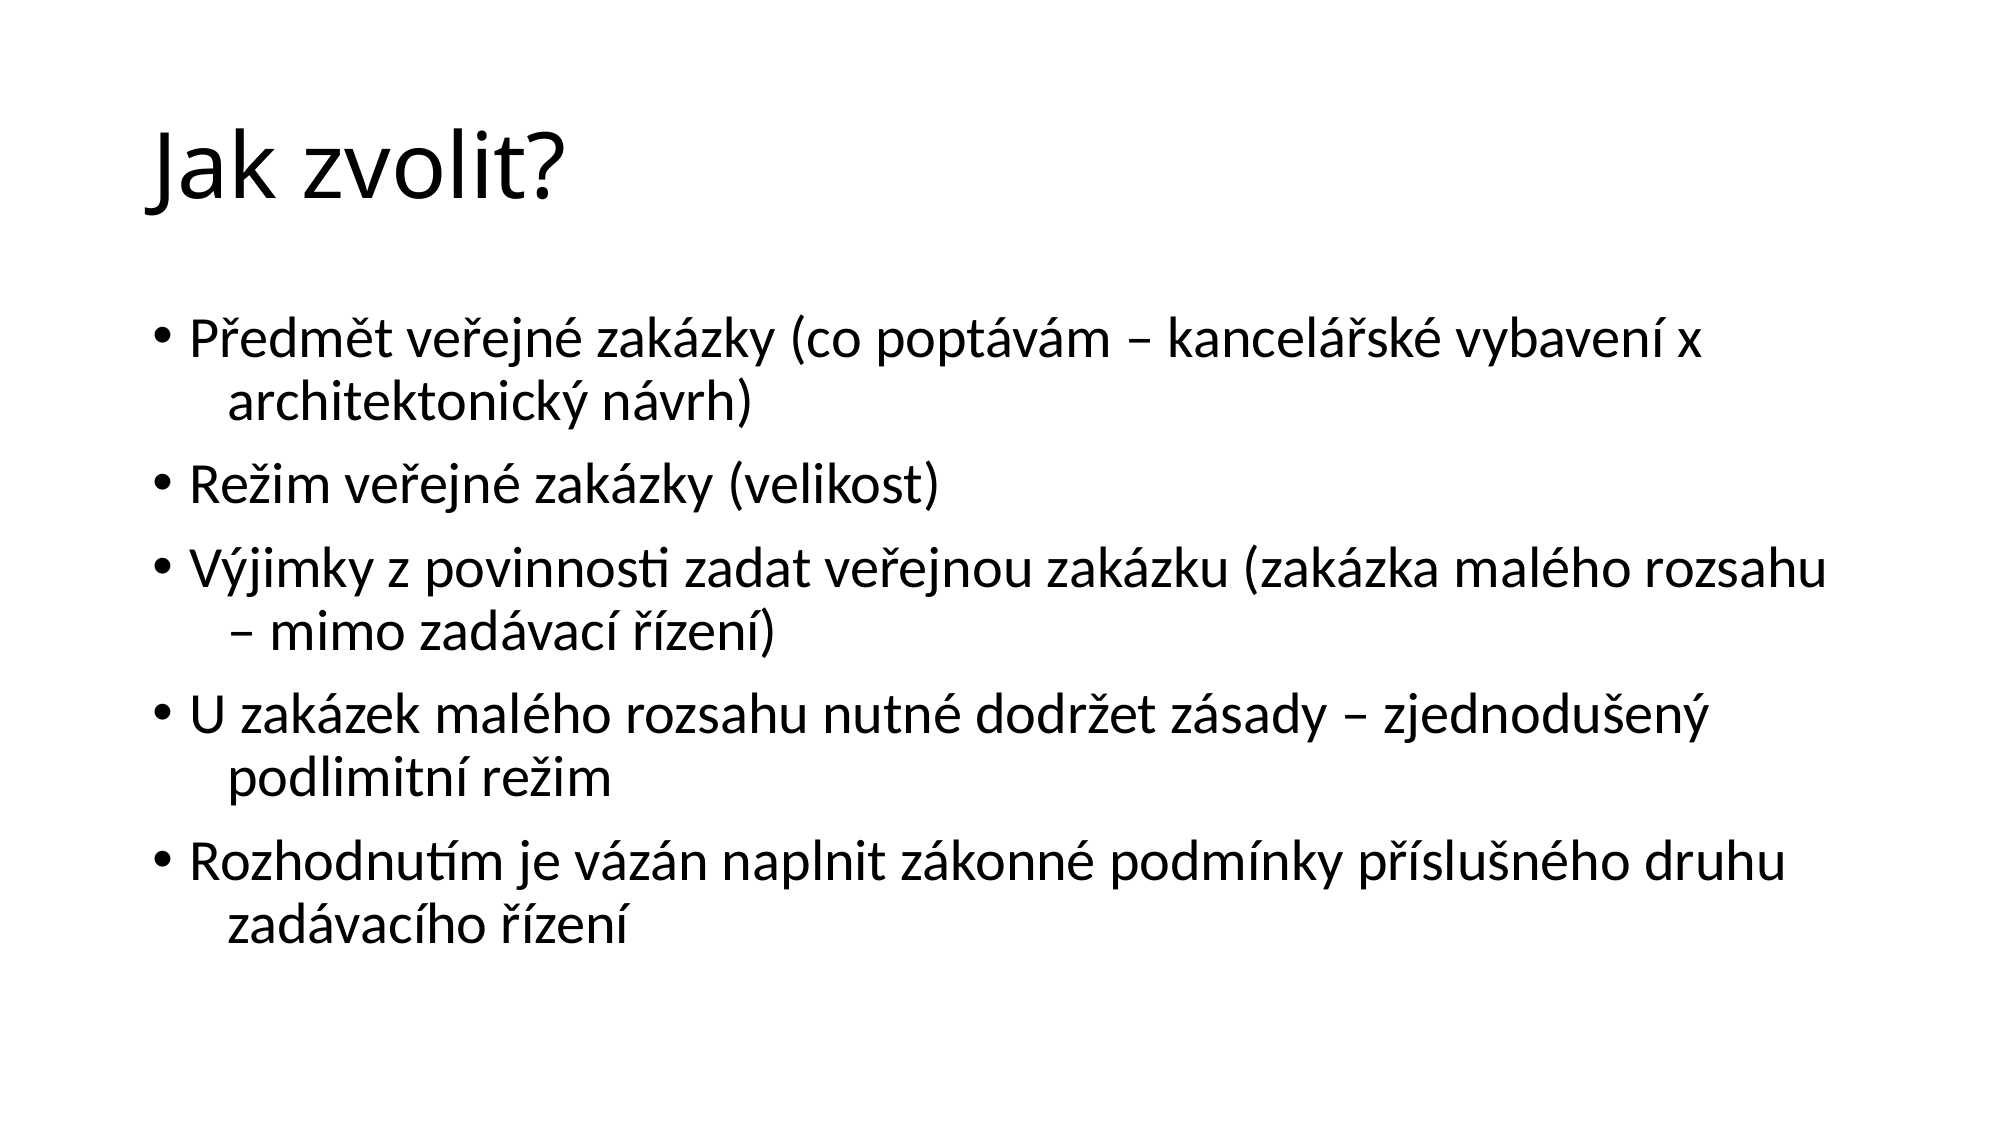

# Jak zvolit?
Předmět veřejné zakázky (co poptávám – kancelářské vybavení x architektonický návrh)
Režim veřejné zakázky (velikost)
Výjimky z povinnosti zadat veřejnou zakázku (zakázka malého rozsahu – mimo zadávací řízení)
U zakázek malého rozsahu nutné dodržet zásady – zjednodušený podlimitní režim
Rozhodnutím je vázán naplnit zákonné podmínky příslušného druhu zadávacího řízení